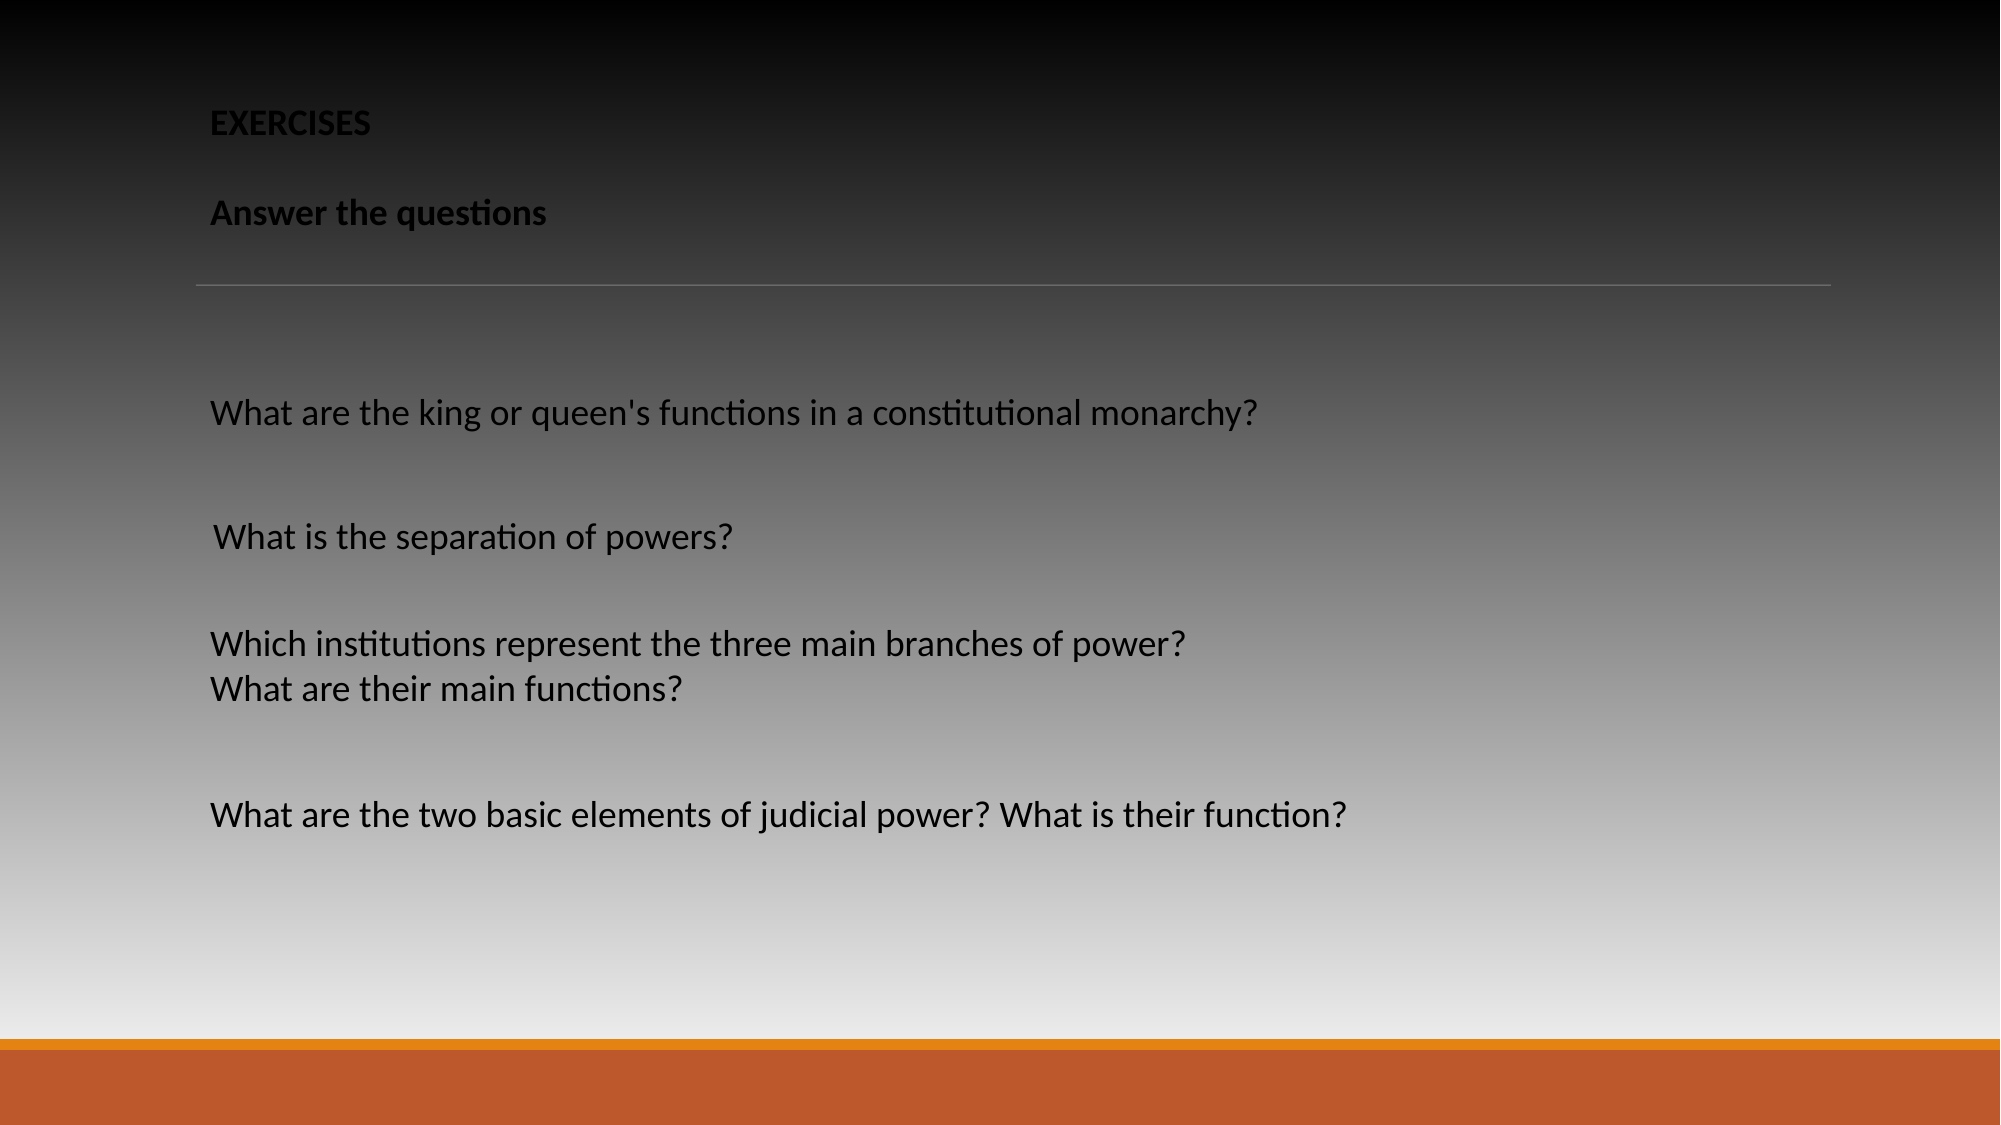

EXERCISES
Answer the questions
What are the king or queen's functions in a constitutional monarchy?
What is the separation of powers?
Which institutions represent the three main branches of power?
What are their main functions?
What are the two basic elements of judicial power? What is their function?